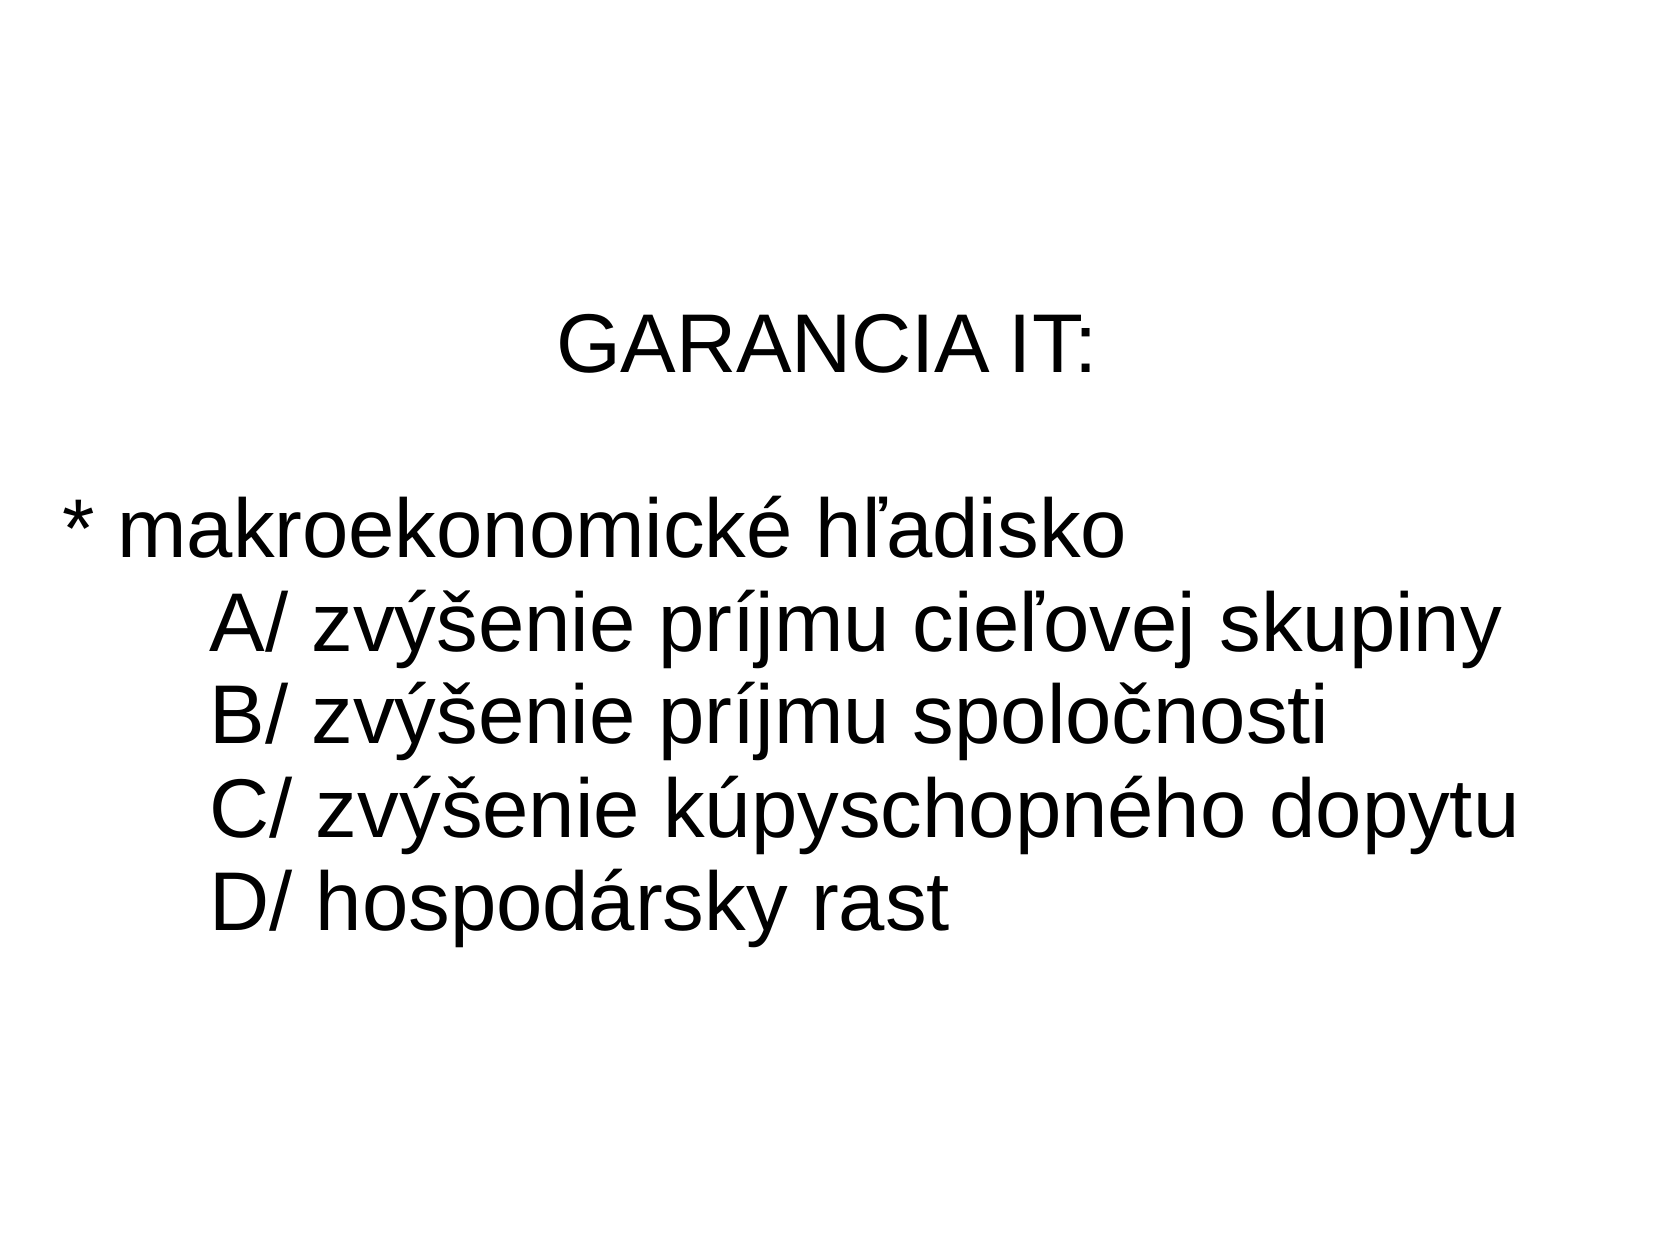

#
GARANCIA IT:
* makroekonomické hľadisko
		A/ zvýšenie príjmu cieľovej skupiny
		B/ zvýšenie príjmu spoločnosti
		C/ zvýšenie kúpyschopného dopytu
		D/ hospodársky rast